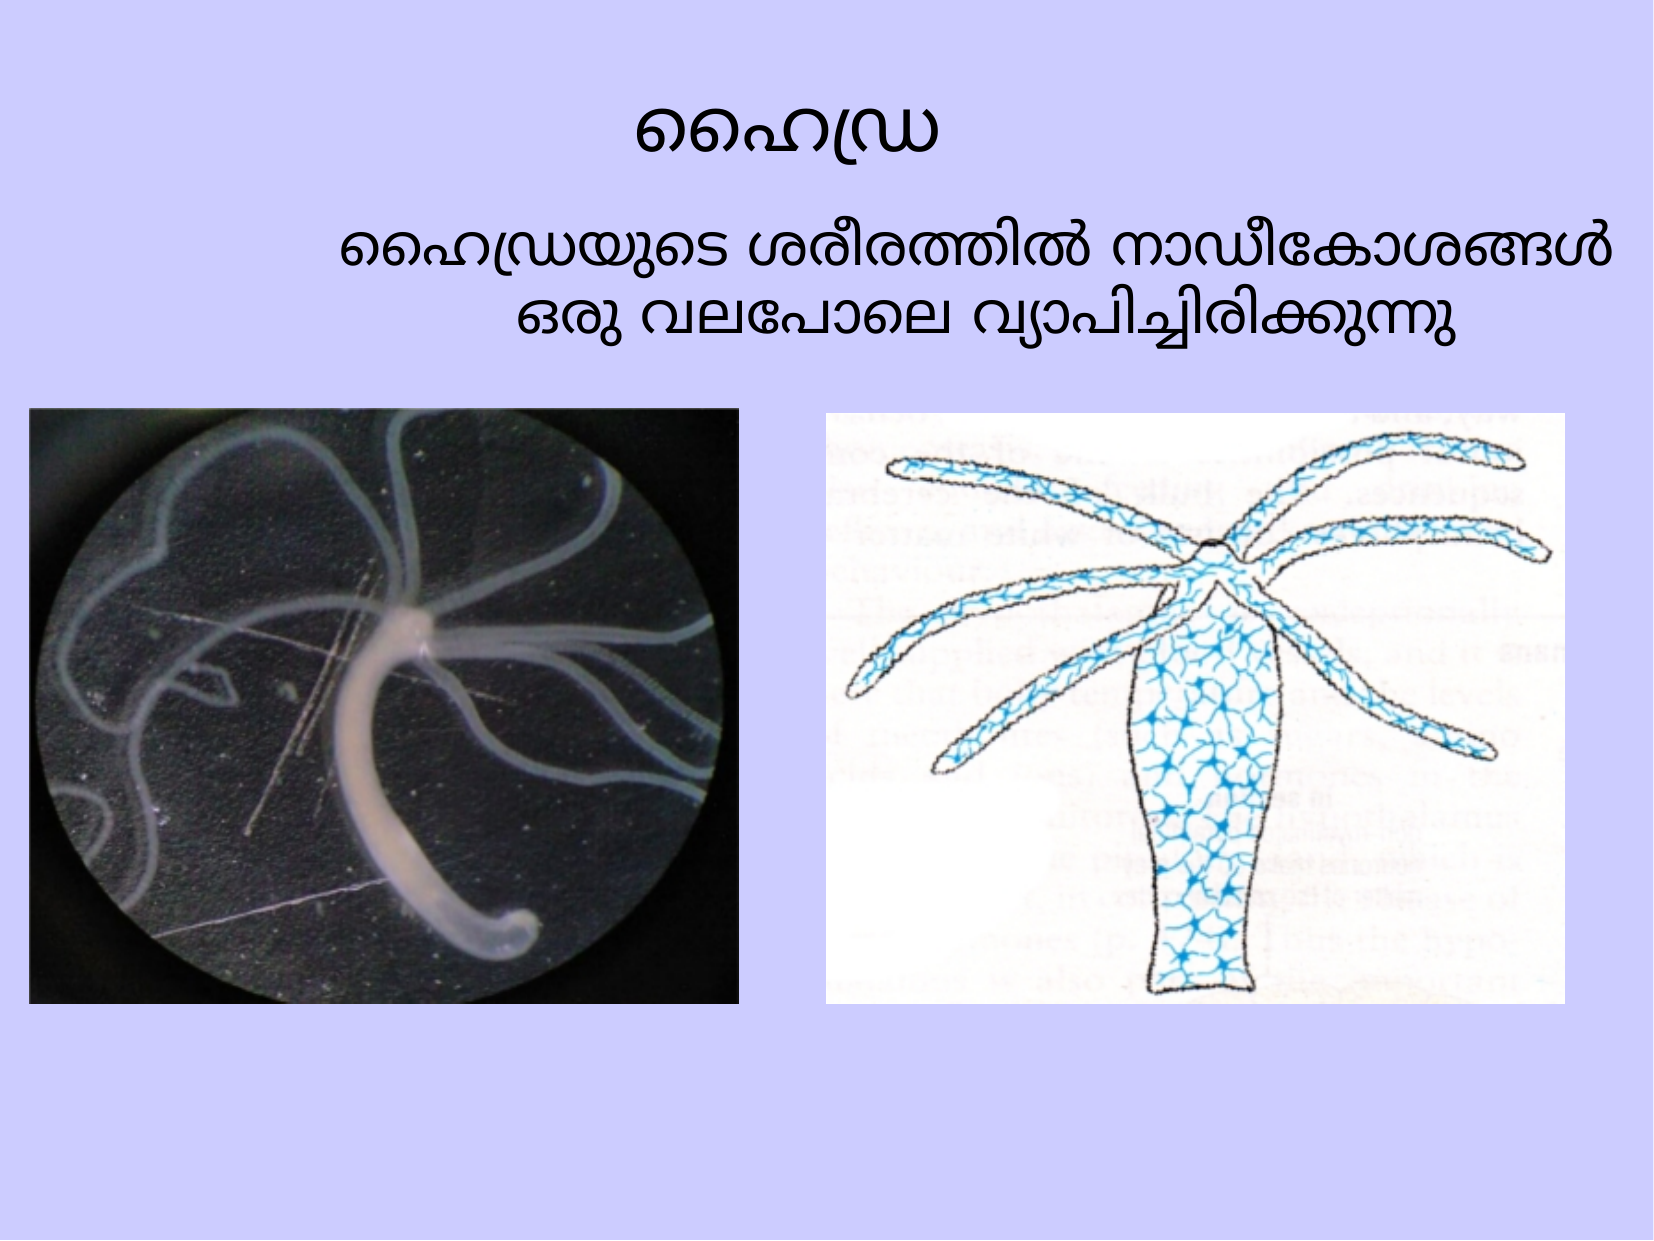

ഹൈഡ്ര
ഹൈഡ്രയുടെ ശരീരത്തില്‍ നാഡീകോശങ്ങള്‍
 ഒരു വലപോലെ വ്യാപിച്ചിരിക്കുന്നു